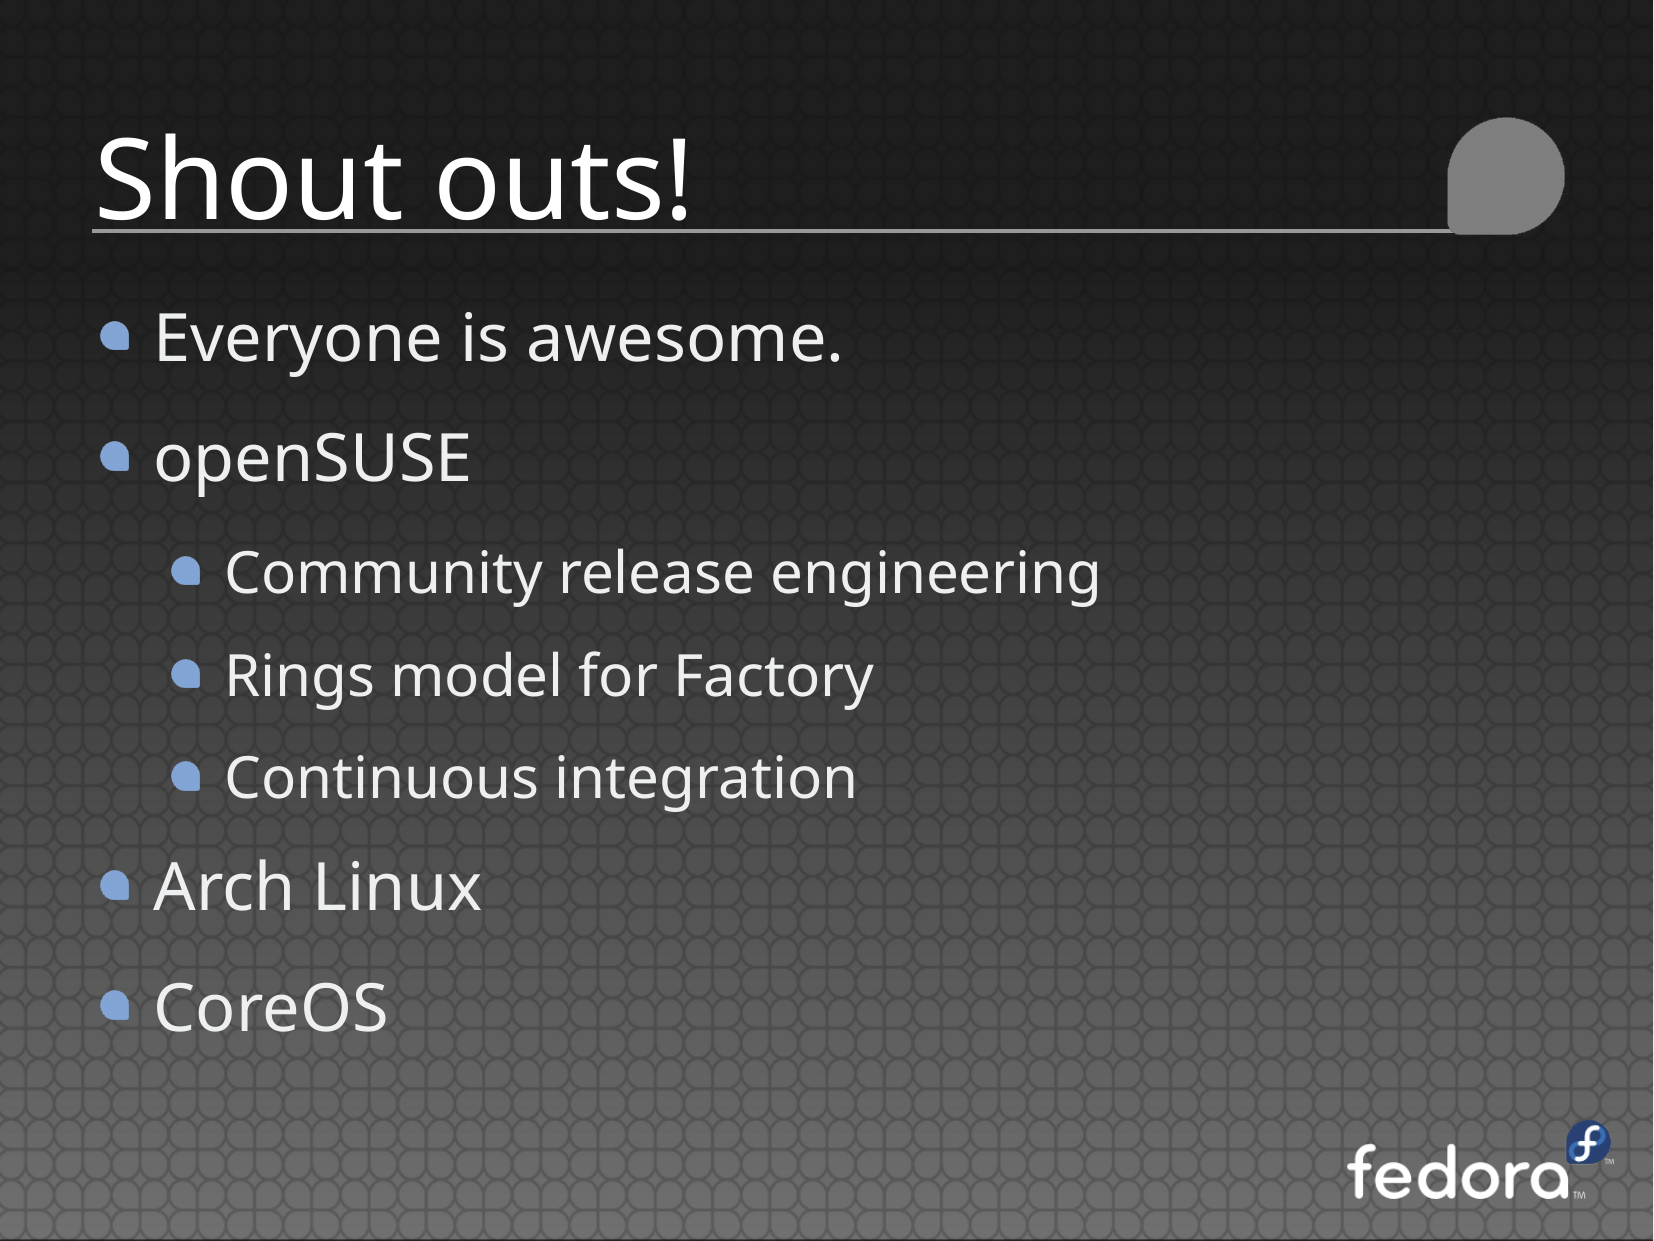

Shout outs!
# Everyone is awesome.
openSUSE
Community release engineering
Rings model for Factory
Continuous integration
Arch Linux
CoreOS